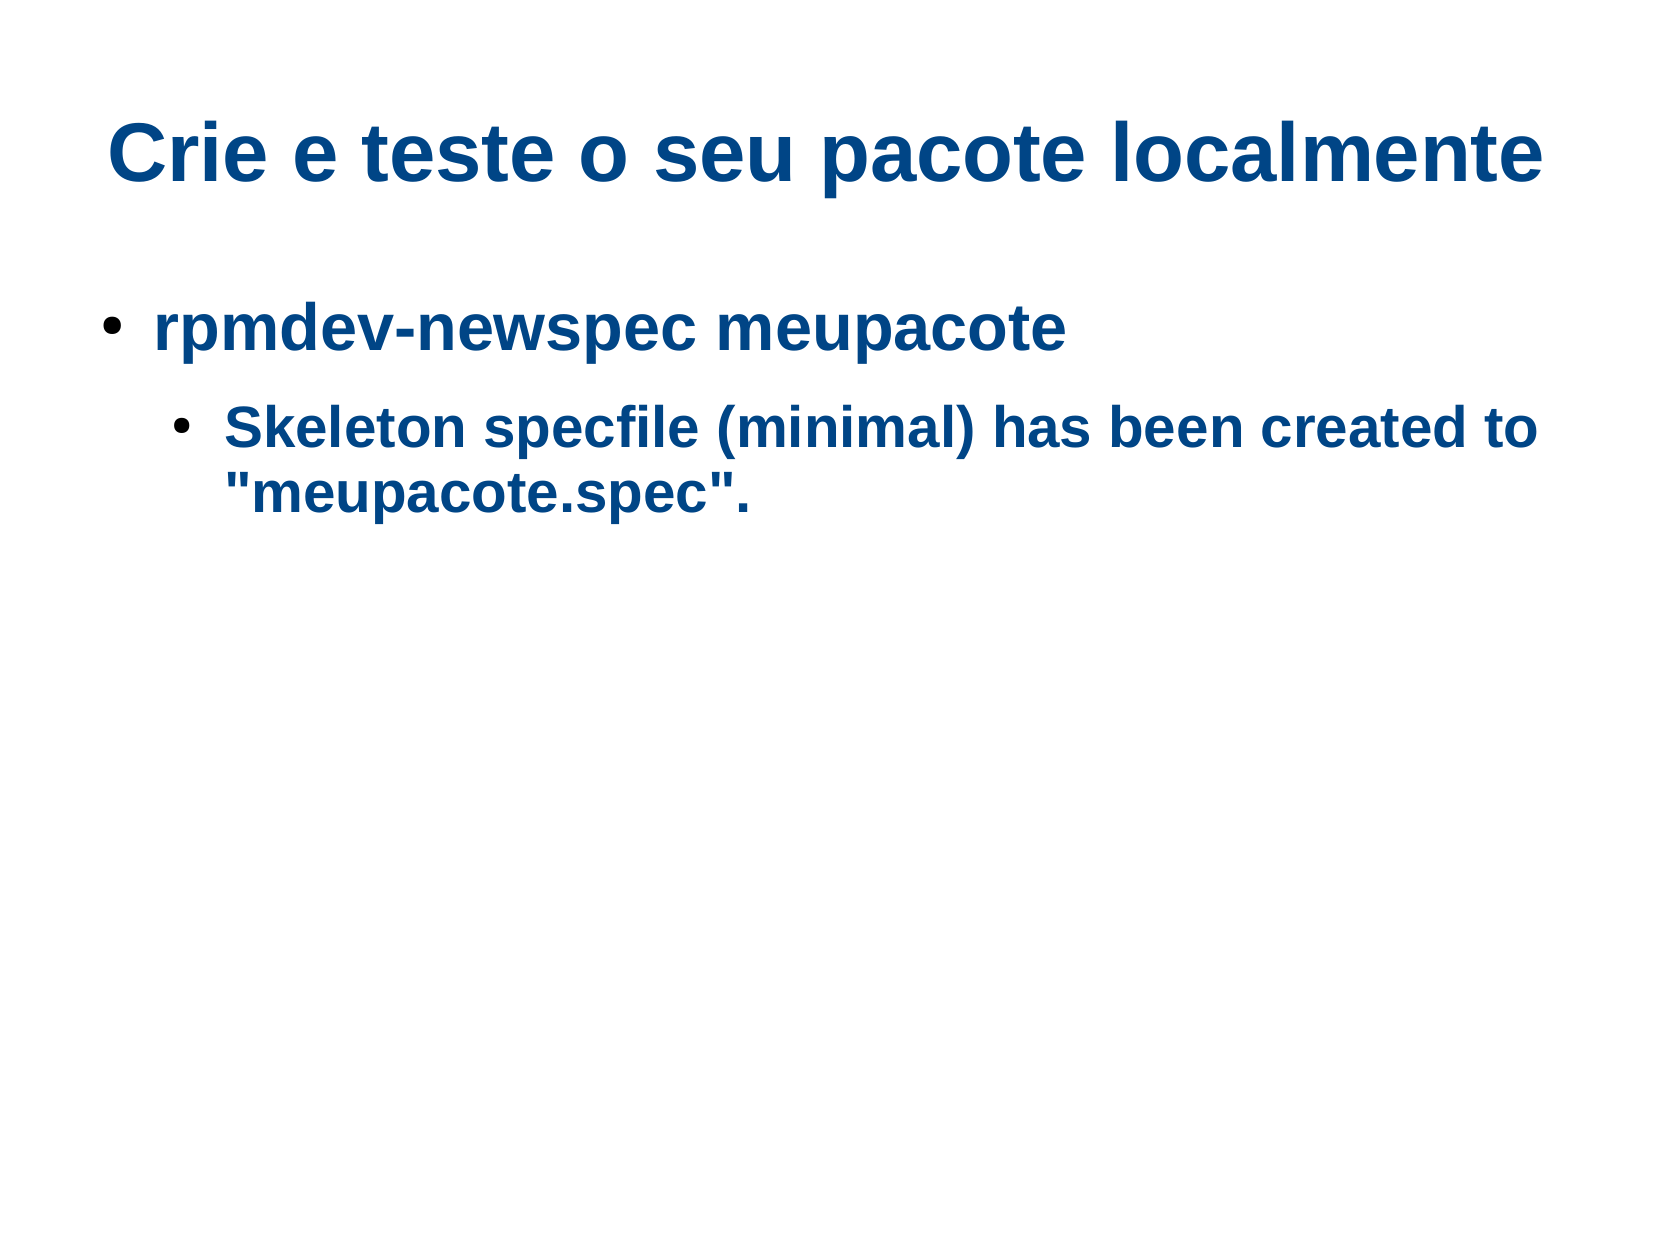

# Crie e teste o seu pacote localmente
rpmdev-newspec meupacote
Skeleton specfile (minimal) has been created to "meupacote.spec".